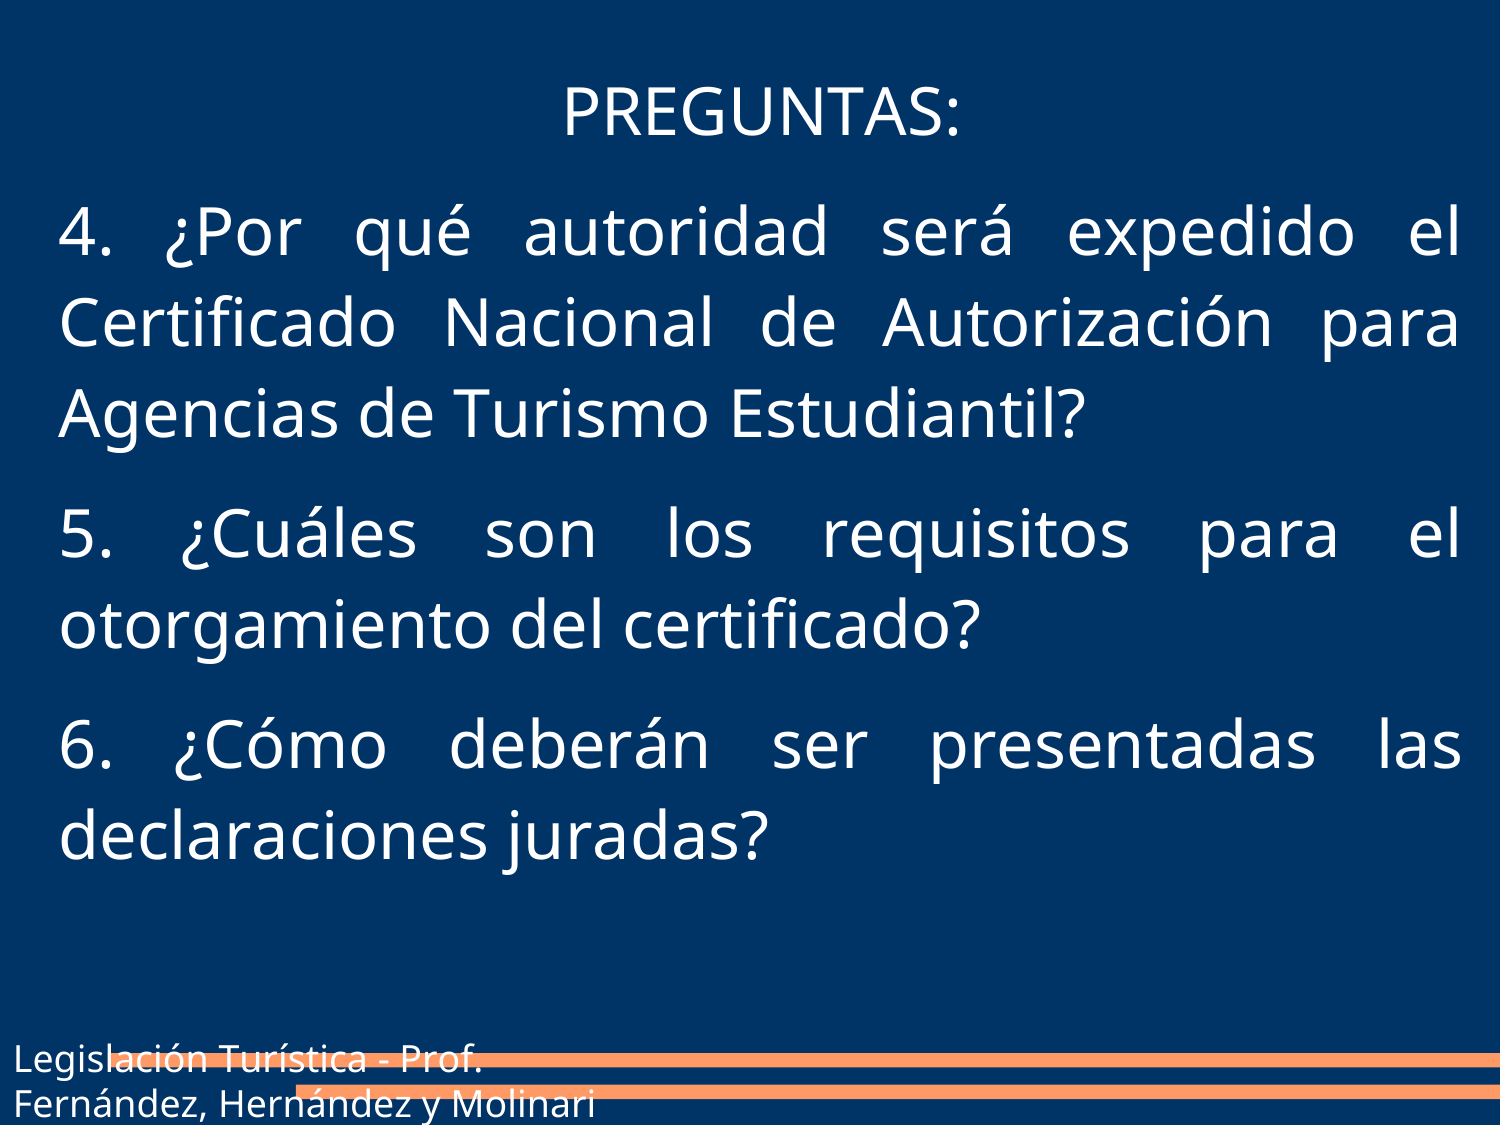

# PREGUNTAS:
4. ¿Por qué autoridad será expedido el Certificado Nacional de Autorización para Agencias de Turismo Estudiantil?
5. ¿Cuáles son los requisitos para el otorgamiento del certificado?
6. ¿Cómo deberán ser presentadas las declaraciones juradas?
Legislación Turística - Prof. Fernández, Hernández y Molinari